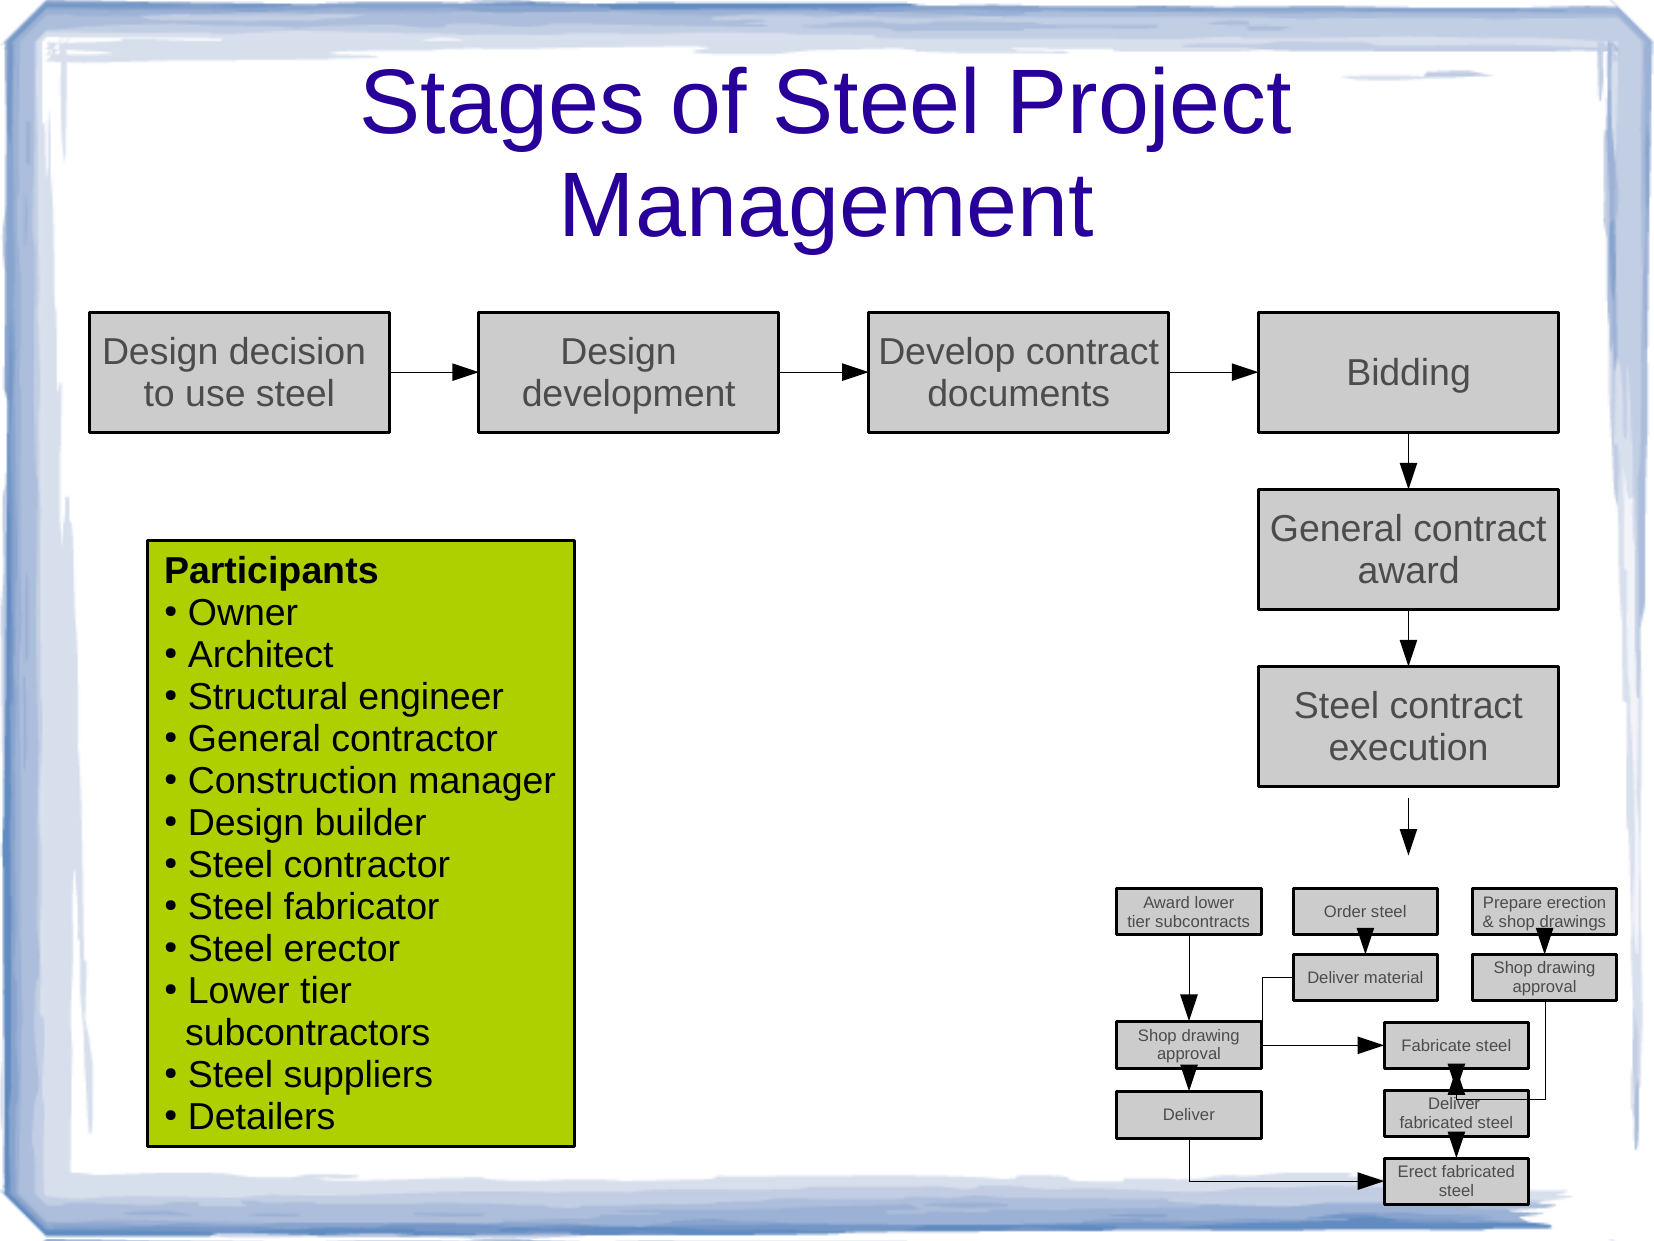

# Stages of Steel Project Management
Design decision
to use steel
Develop contract
documents
Design
development
Bidding
General contract
award
Participants
 Owner
 Architect
 Structural engineer
 General contractor
 Construction manager
 Design builder
 Steel contractor
 Steel fabricator
 Steel erector
 Lower tier
 subcontractors
 Steel suppliers
 Detailers
Steel contract
execution
Order steel
Prepare erection
& shop drawings
Award lower
tier subcontracts
Deliver material
Shop drawing
approval
Shop drawing
approval
Fabricate steel
Deliver
fabricated steel
Deliver
Erect fabricated
steel